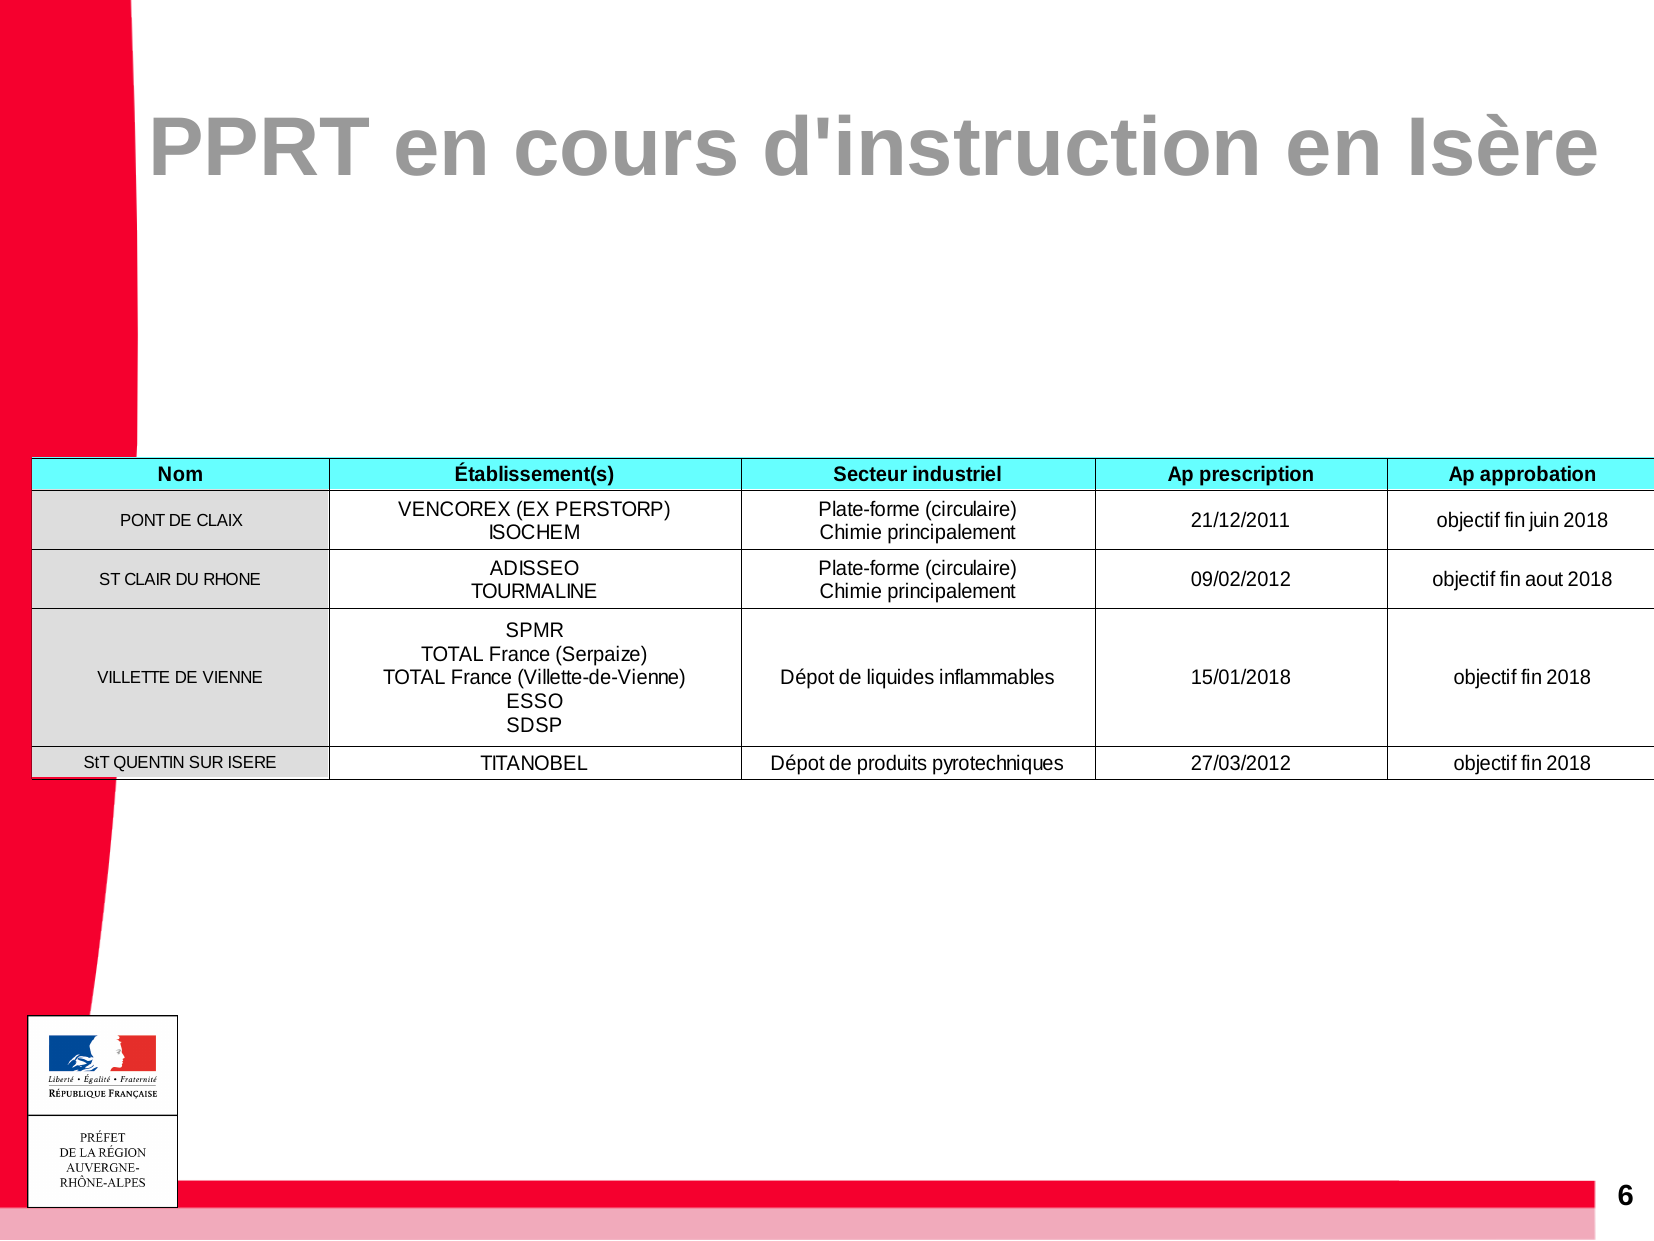

PPRT en cours d'instruction en Isère
6